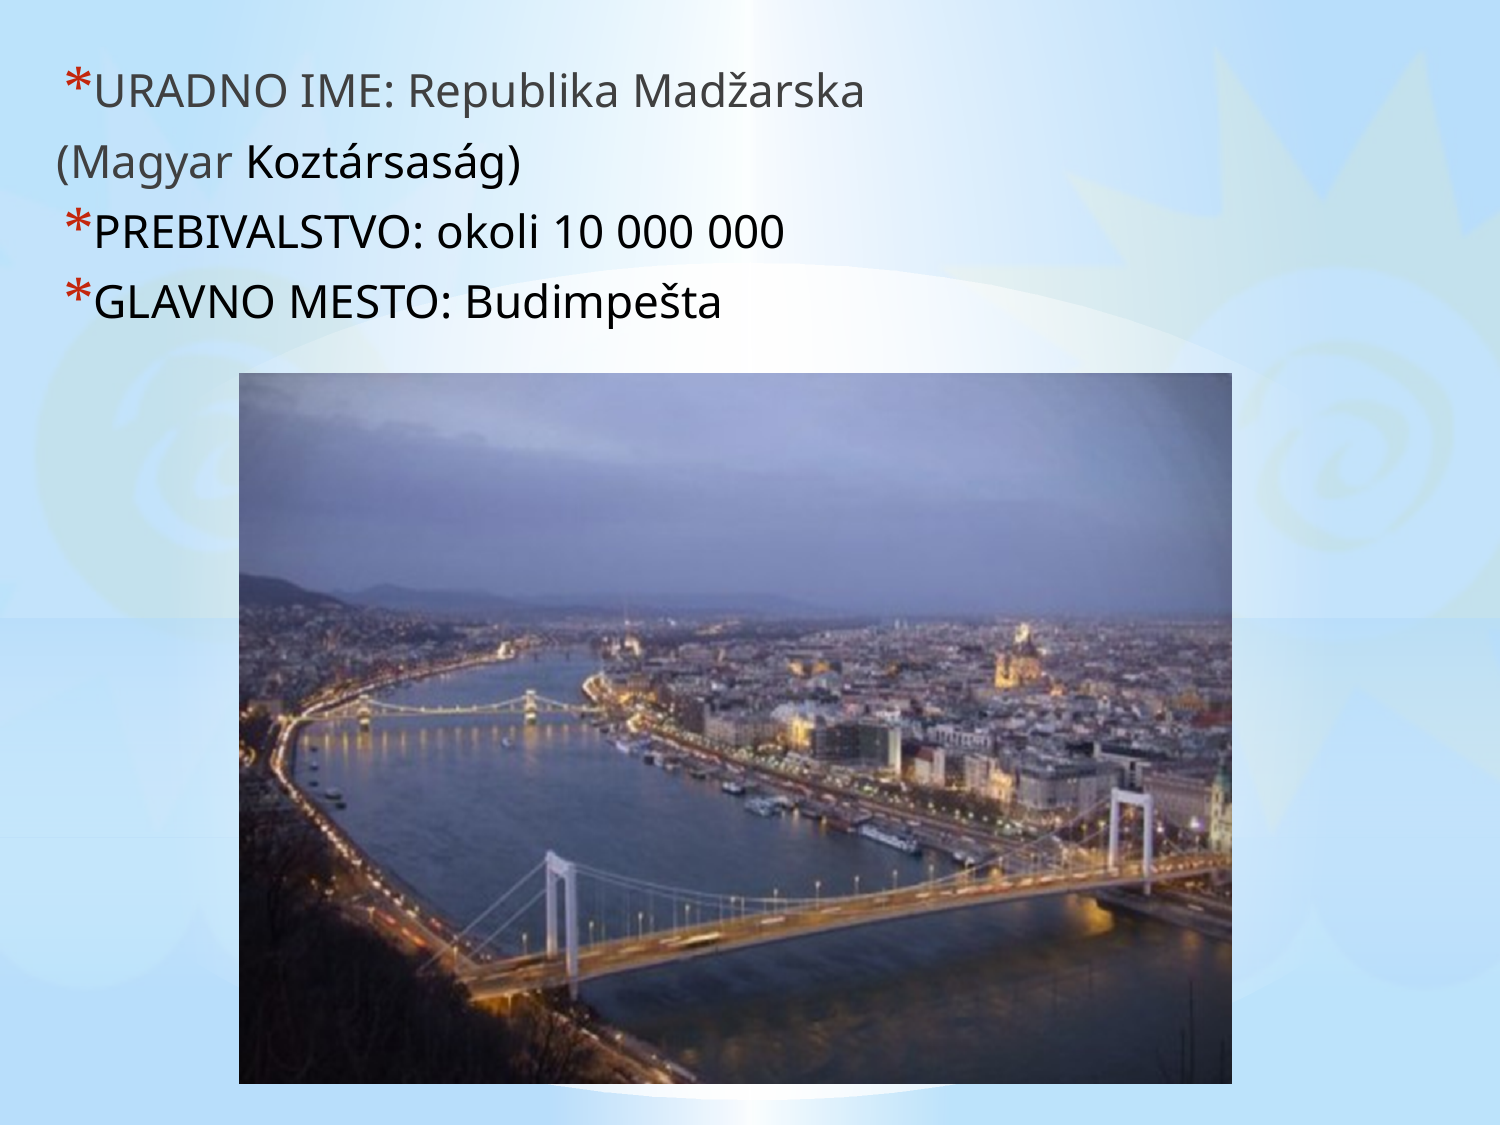

# URADNO IME: Republika Madžarska
(Magyar Koztársaság)
PREBIVALSTVO: okoli 10 000 000
GLAVNO MESTO: Budimpešta